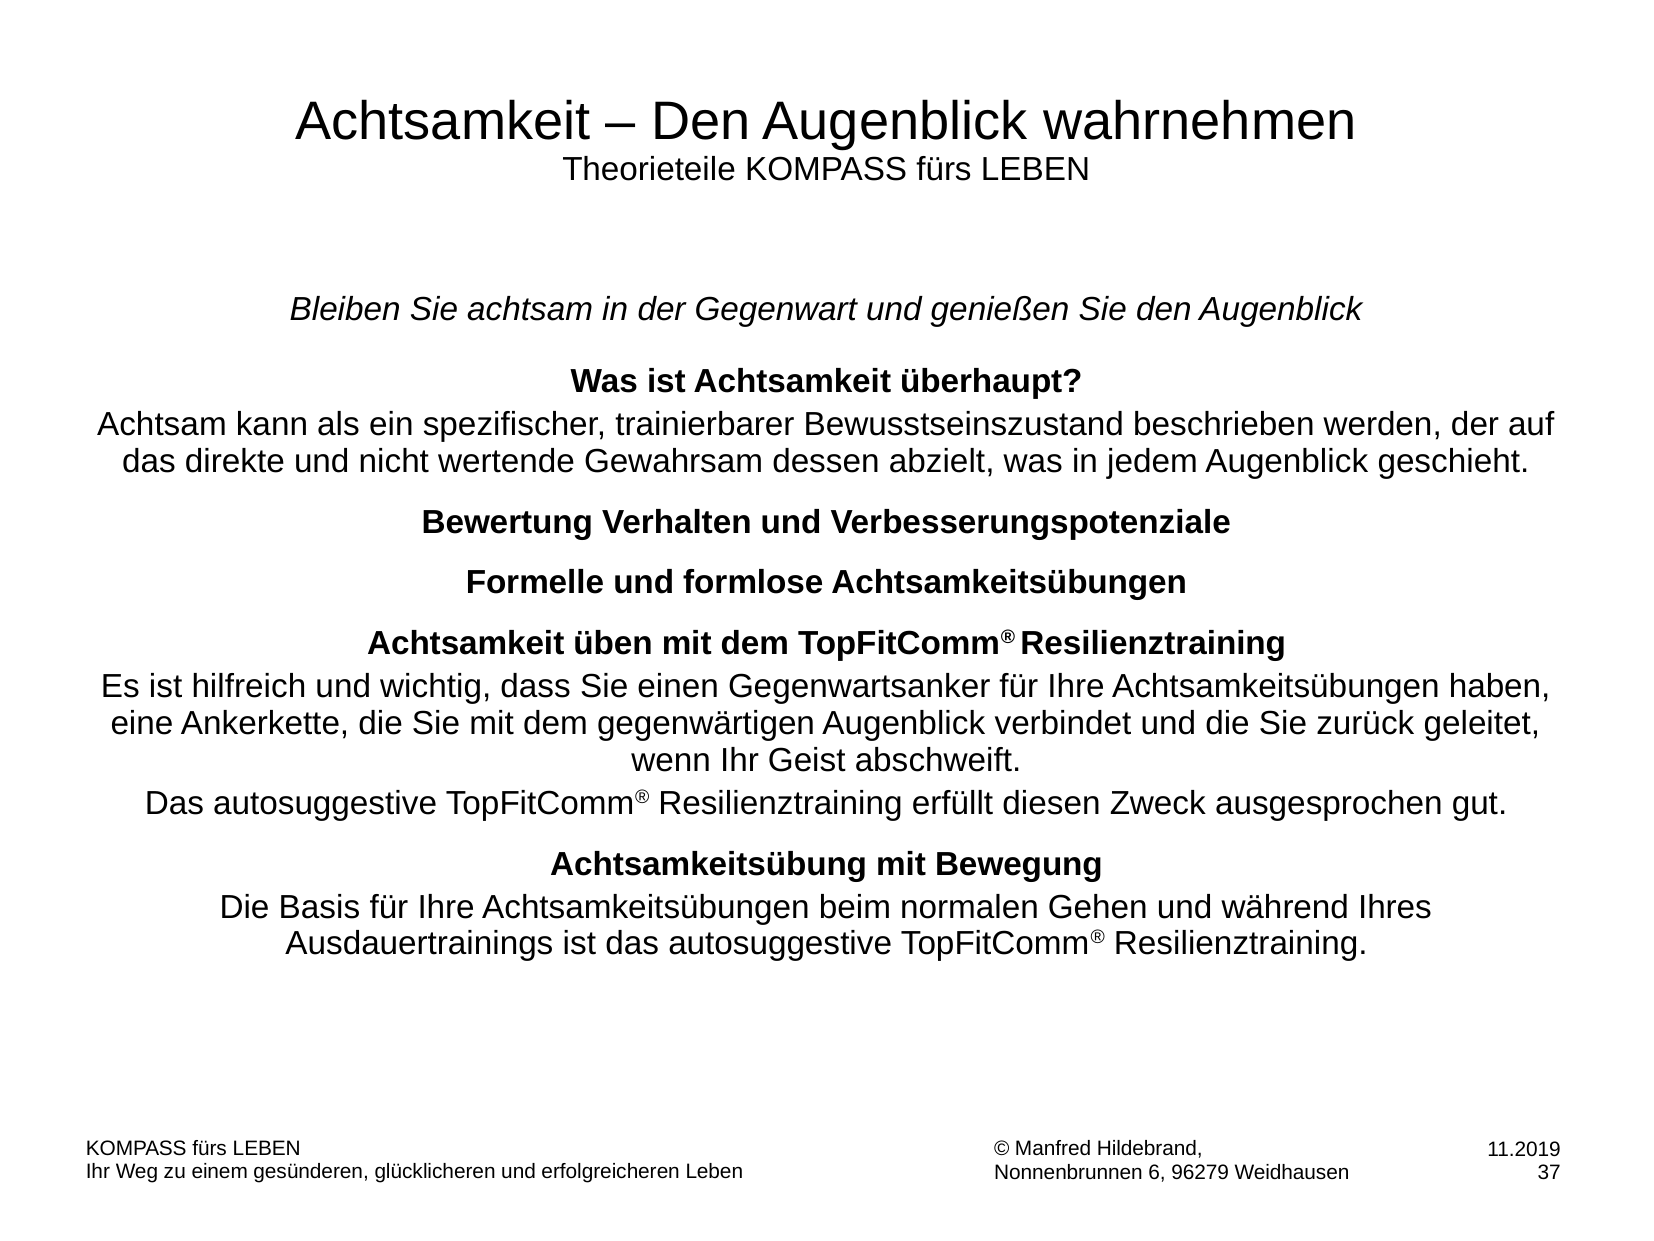

# Achtsamkeit – Den Augenblick wahrnehmen Theorieteile KOMPASS fürs LEBEN
Bleiben Sie achtsam in der Gegenwart und genießen Sie den Augenblick
Was ist Achtsamkeit überhaupt?
Achtsam kann als ein spezifischer, trainierbarer Bewusstseinszustand beschrieben werden, der auf das direkte und nicht wertende Gewahrsam dessen abzielt, was in jedem Augenblick geschieht.
Bewertung Verhalten und Verbesserungspotenziale
Formelle und formlose Achtsamkeitsübungen
Achtsamkeit üben mit dem TopFitComm® Resilienztraining
Es ist hilfreich und wichtig, dass Sie einen Gegenwartsanker für Ihre Achtsamkeitsübungen haben, eine Ankerkette, die Sie mit dem gegenwärtigen Augenblick verbindet und die Sie zurück geleitet, wenn Ihr Geist abschweift.
Das autosuggestive TopFitComm® Resilienztraining erfüllt diesen Zweck ausgesprochen gut.
Achtsamkeitsübung mit Bewegung
Die Basis für Ihre Achtsamkeitsübungen beim normalen Gehen und während Ihres Ausdauertrainings ist das autosuggestive TopFitComm® Resilienztraining.
KOMPASS fürs LEBEN
Ihr Weg zu einem gesünderen, glücklicheren und erfolgreicheren Leben
© Manfred Hildebrand,
Nonnenbrunnen 6, 96279 Weidhausen
11.2019
37